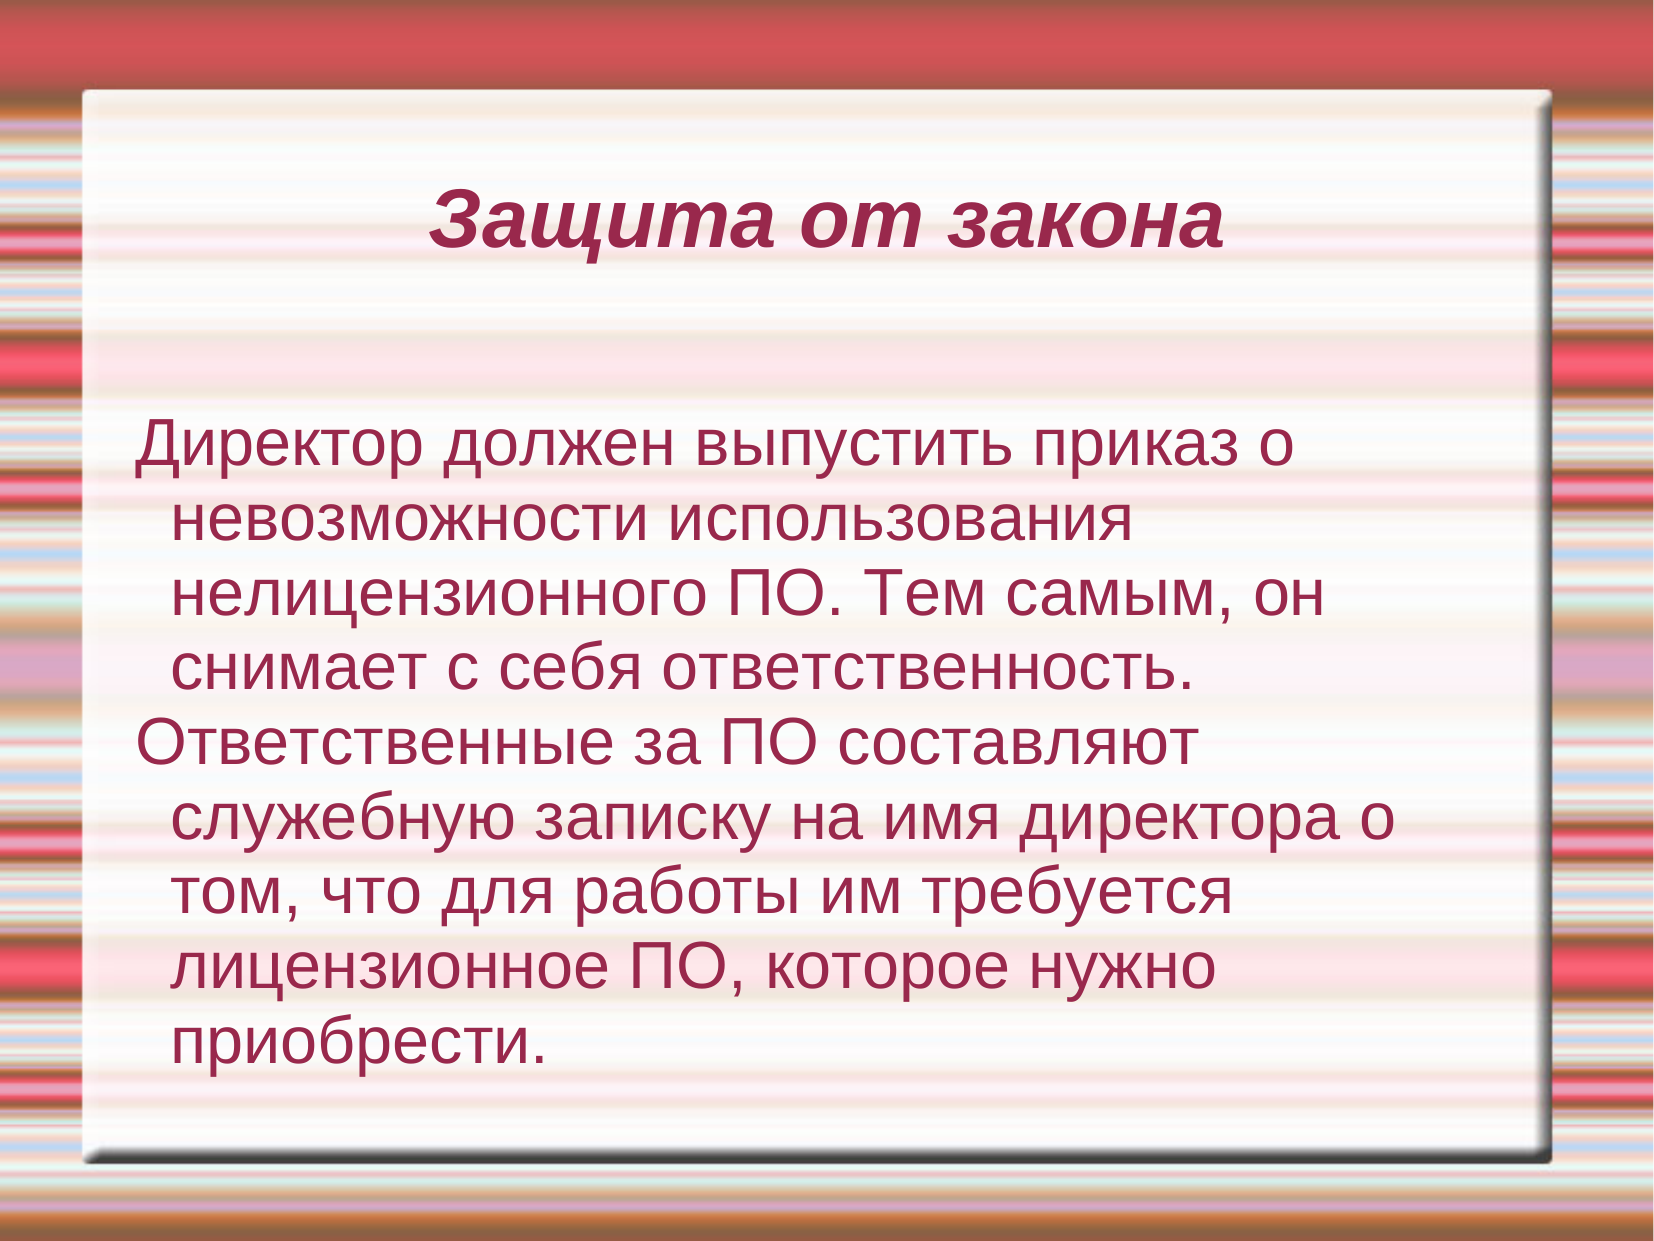

# Защита от закона
Директор должен выпустить приказ о невозможности использования нелицензионного ПО. Тем самым, он снимает с себя ответственность.
Ответственные за ПО составляют служебную записку на имя директора о том, что для работы им требуется лицензионное ПО, которое нужно приобрести.